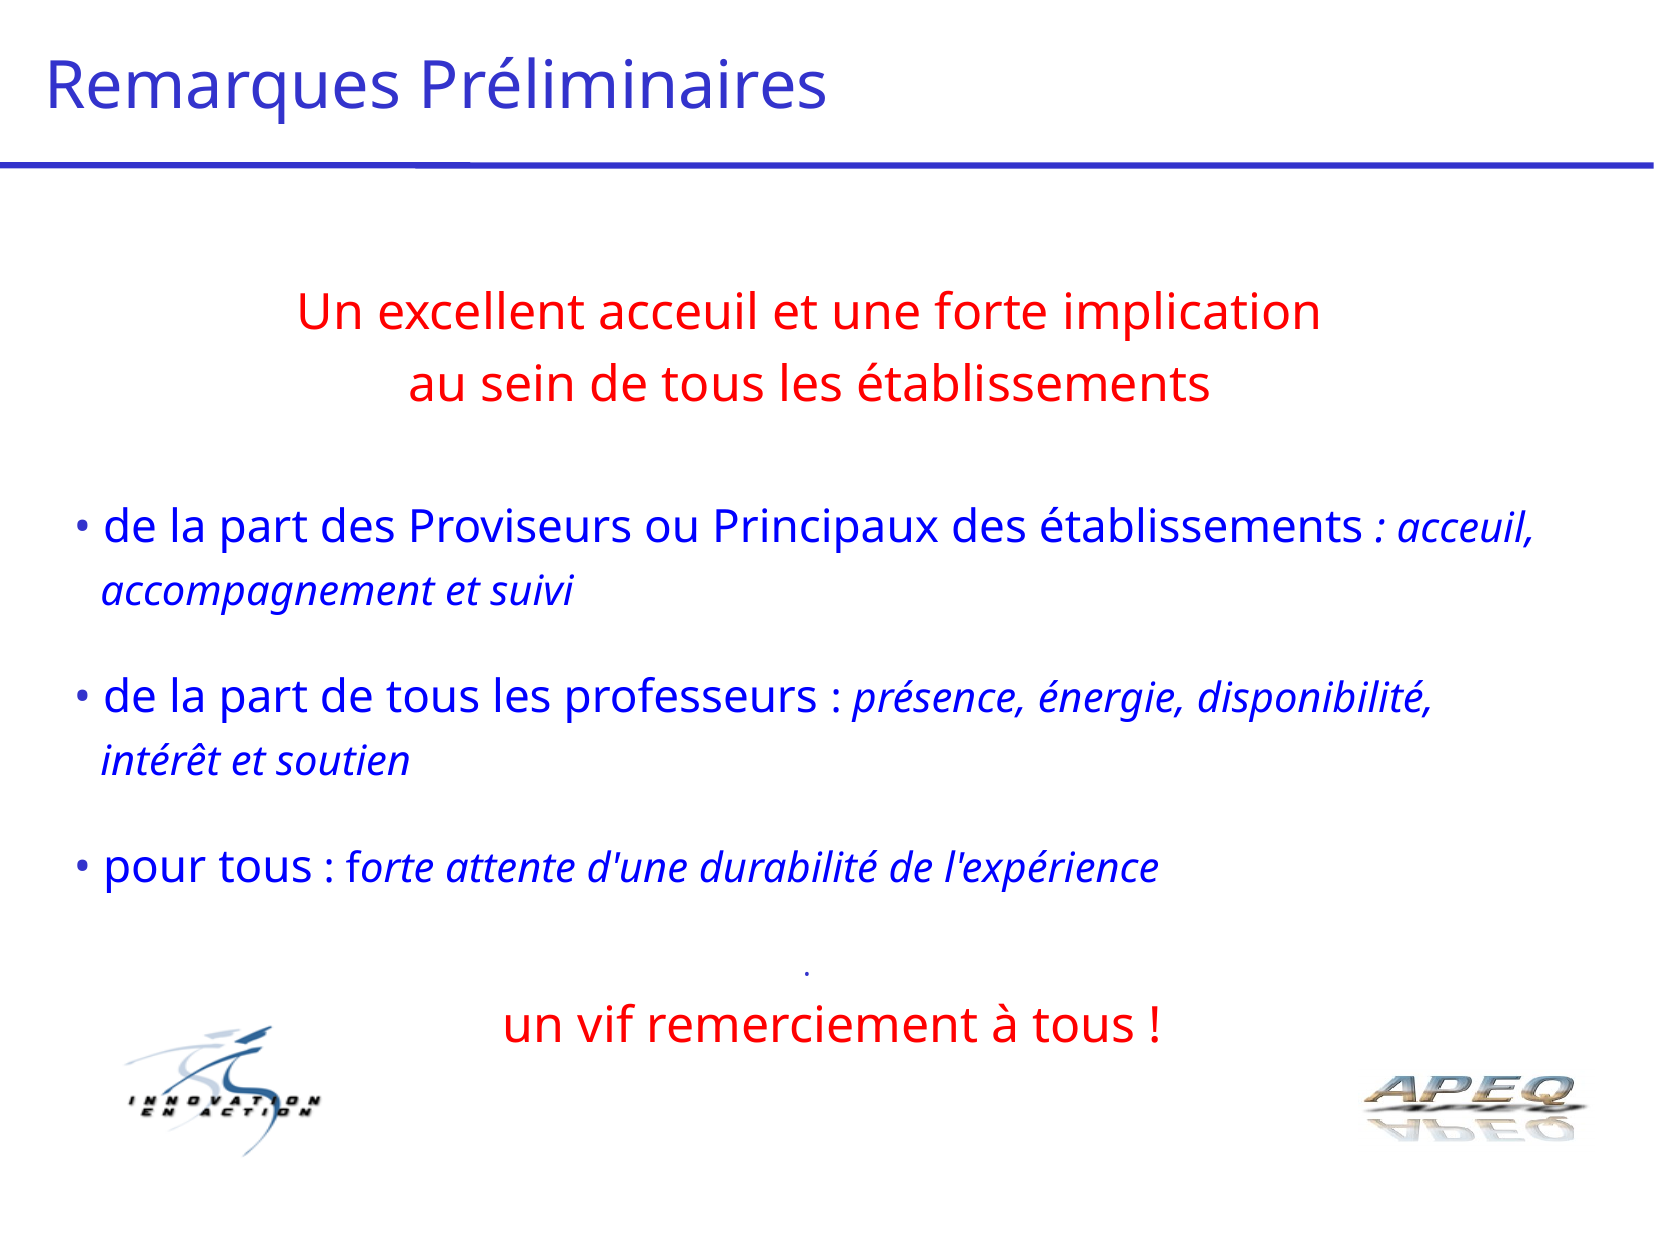

Remarques Préliminaires
Un excellent acceuil et une forte implication
au sein de tous les établissements
 de la part des Proviseurs ou Principaux des établissements : acceuil,
 accompagnement et suivi
 de la part de tous les professeurs : présence, énergie, disponibilité,
 intérêt et soutien
 pour tous : forte attente d'une durabilité de l'expérience
 un vif remerciement à tous !